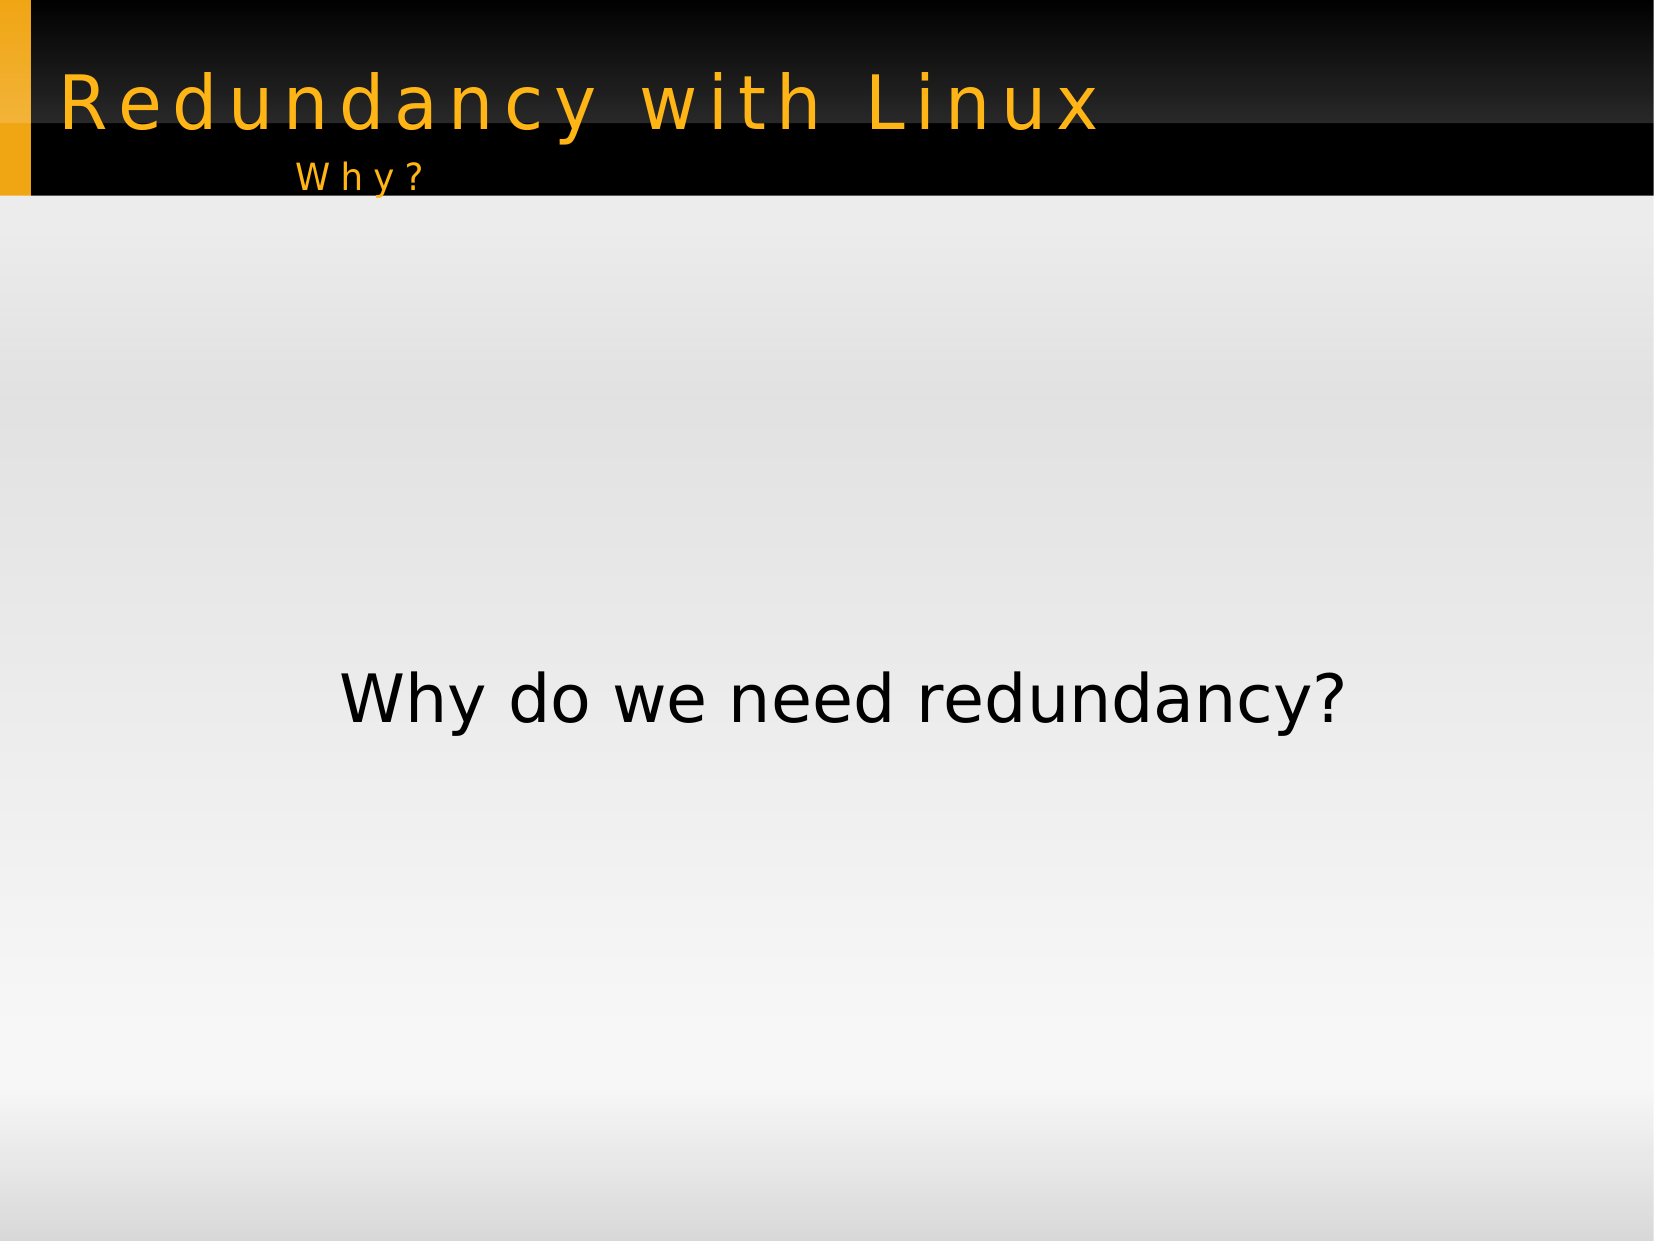

# Redundancy with Linux
Why?
Why do we need redundancy?